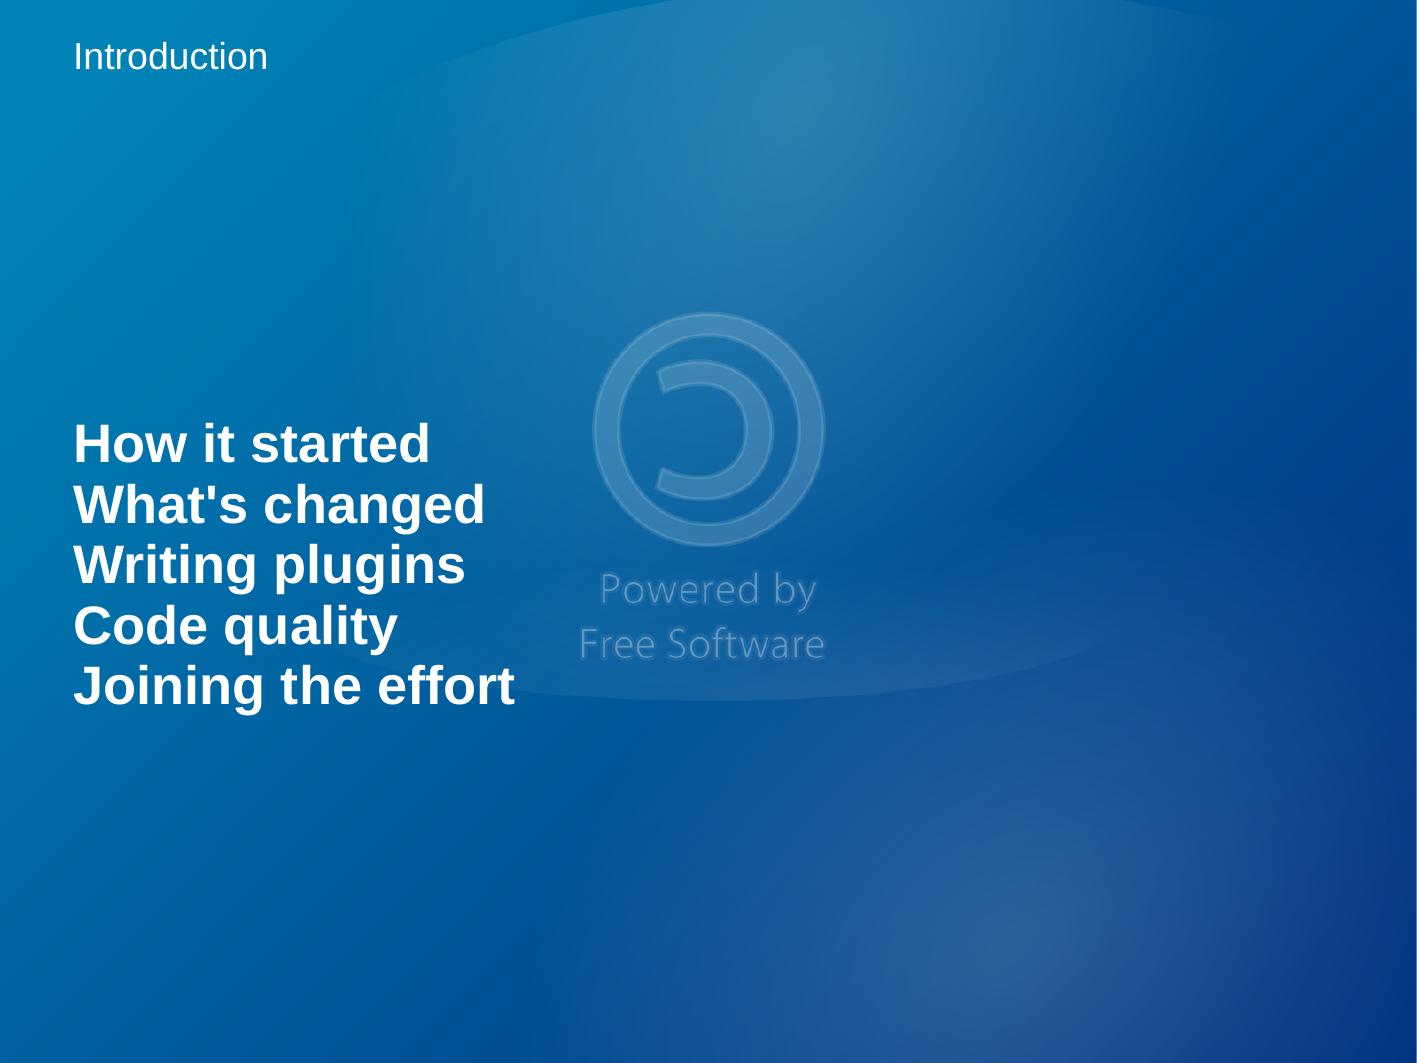

Introduction
How it started
What's changed
Writing plugins
Code quality
Joining the effort